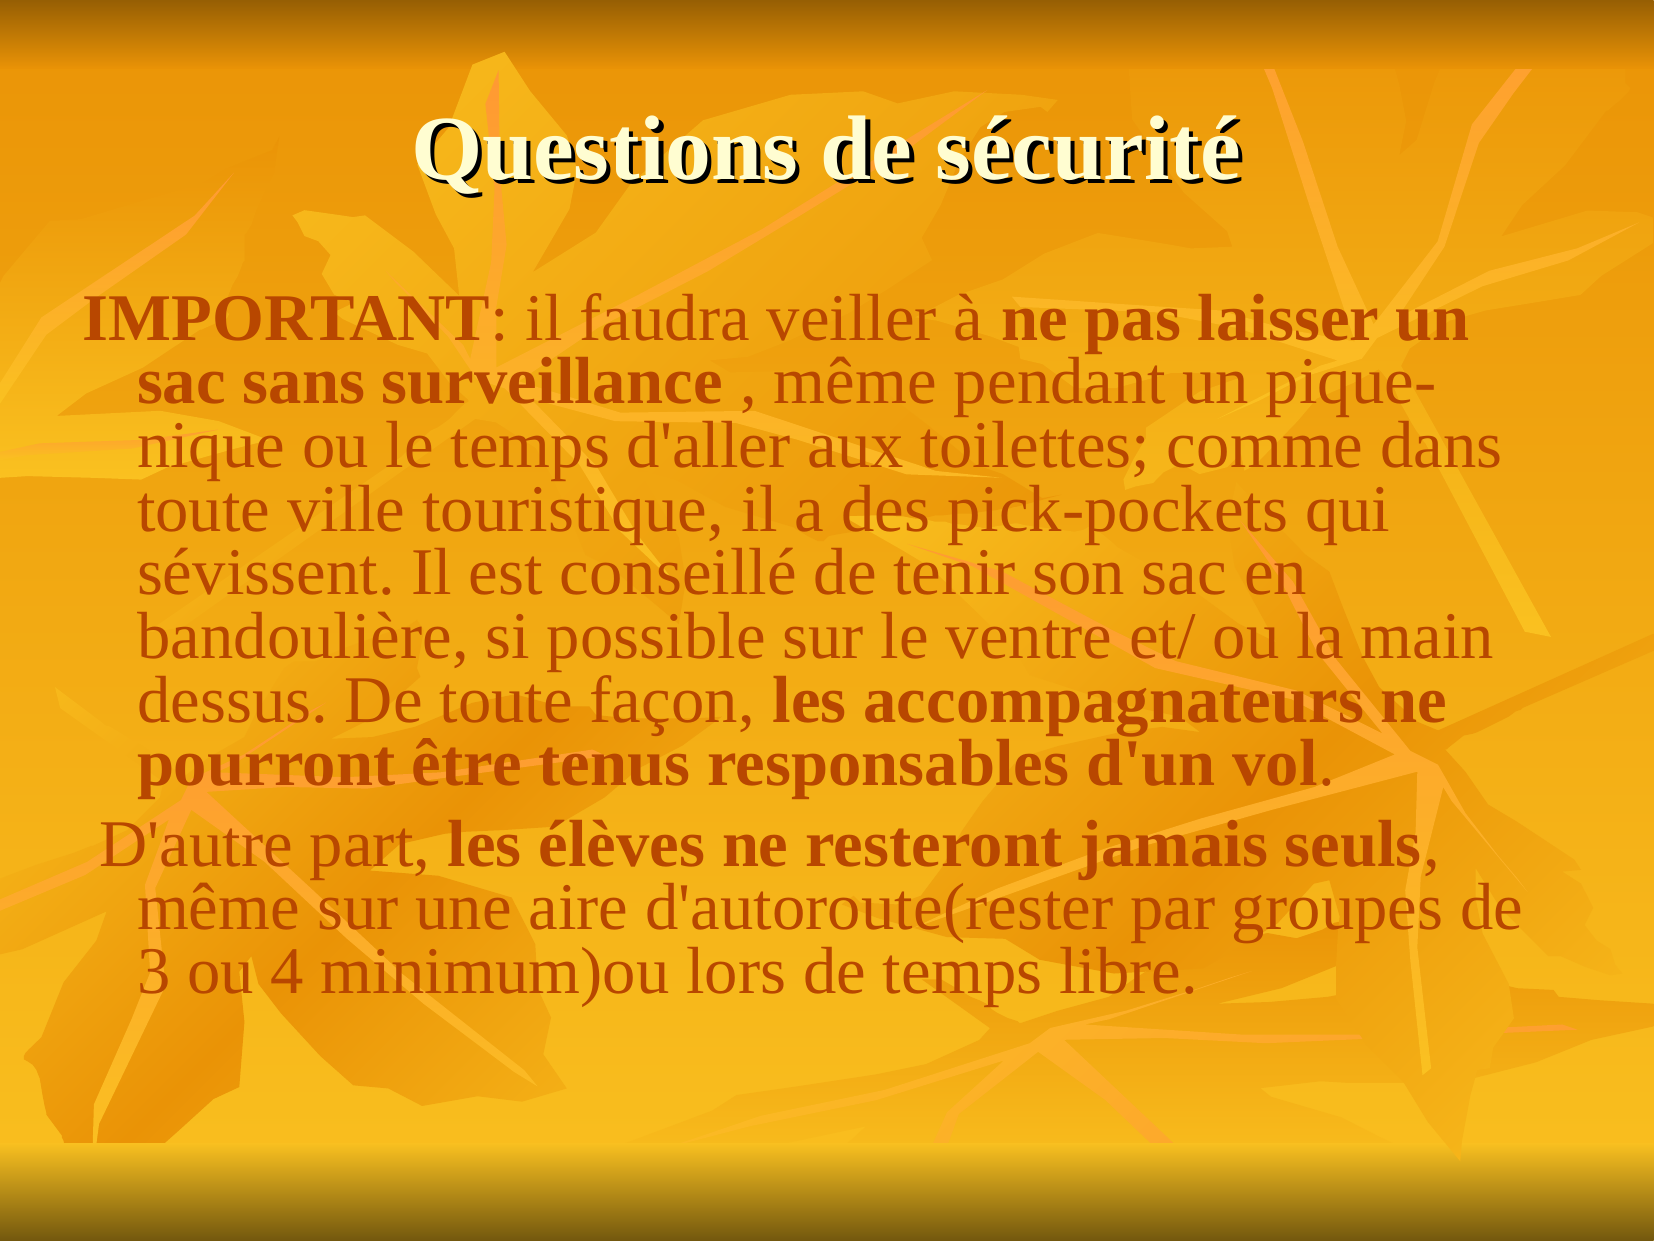

# Questions de sécurité
IMPORTANT: il faudra veiller à ne pas laisser un sac sans surveillance , même pendant un pique-nique ou le temps d'aller aux toilettes; comme dans toute ville touristique, il a des pick-pockets qui sévissent. Il est conseillé de tenir son sac en bandoulière, si possible sur le ventre et/ ou la main dessus. De toute façon, les accompagnateurs ne pourront être tenus responsables d'un vol.
 D'autre part, les élèves ne resteront jamais seuls, même sur une aire d'autoroute(rester par groupes de 3 ou 4 minimum)ou lors de temps libre.